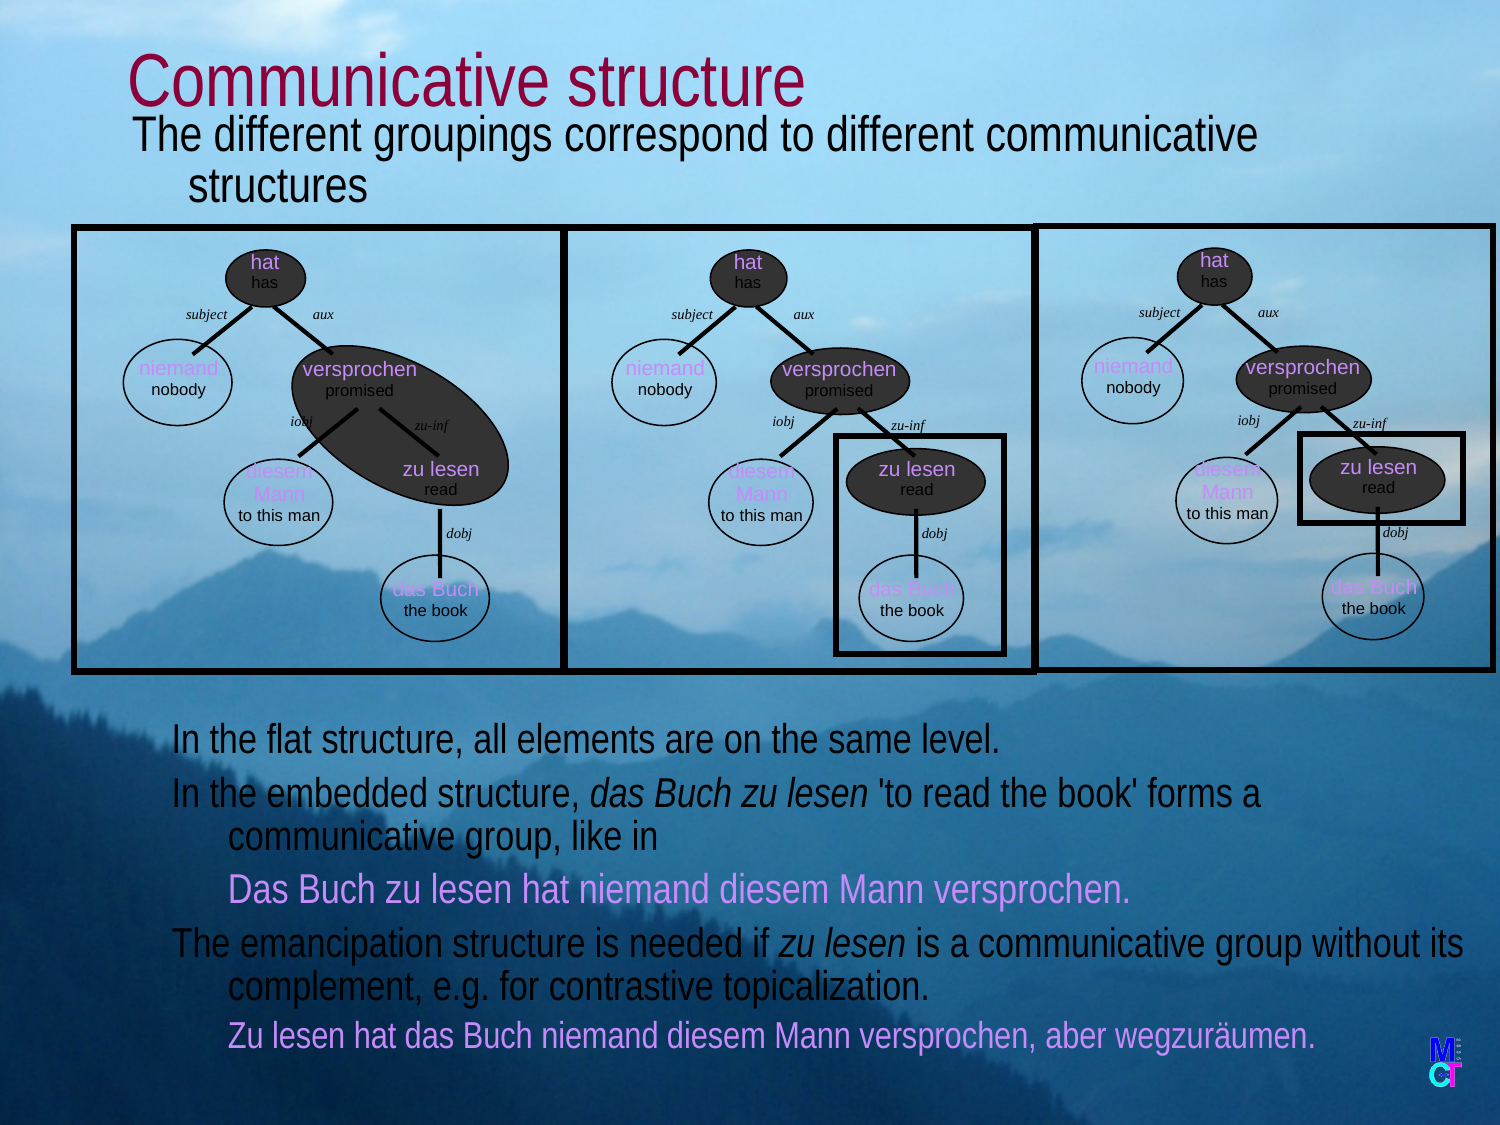

Communicative structure
The different groupings correspond to different communicative structures
hat
has
subject
aux
niemand
nobody
versprochen
promised
iobj
zu-inf
zu lesen
read
diesem Mann
to this man
dobj
das Buch
the book
hat
has
subject
aux
niemand
nobody
versprochen
promised
iobj
zu-inf
zu lesen
read
diesem Mann
to this man
dobj
das Buch
the book
hat
has
subject
aux
niemand
nobody
versprochen
promised
iobj
zu-inf
zu lesen
read
diesem Mann
to this man
dobj
das Buch
the book
In the flat structure, all elements are on the same level.
In the embedded structure, das Buch zu lesen 'to read the book' forms a communicative group, like in
	Das Buch zu lesen hat niemand diesem Mann versprochen.
The emancipation structure is needed if zu lesen is a communicative group without its complement, e.g. for contrastive topicalization.
	Zu lesen hat das Buch niemand diesem Mann versprochen, aber wegzuräumen.